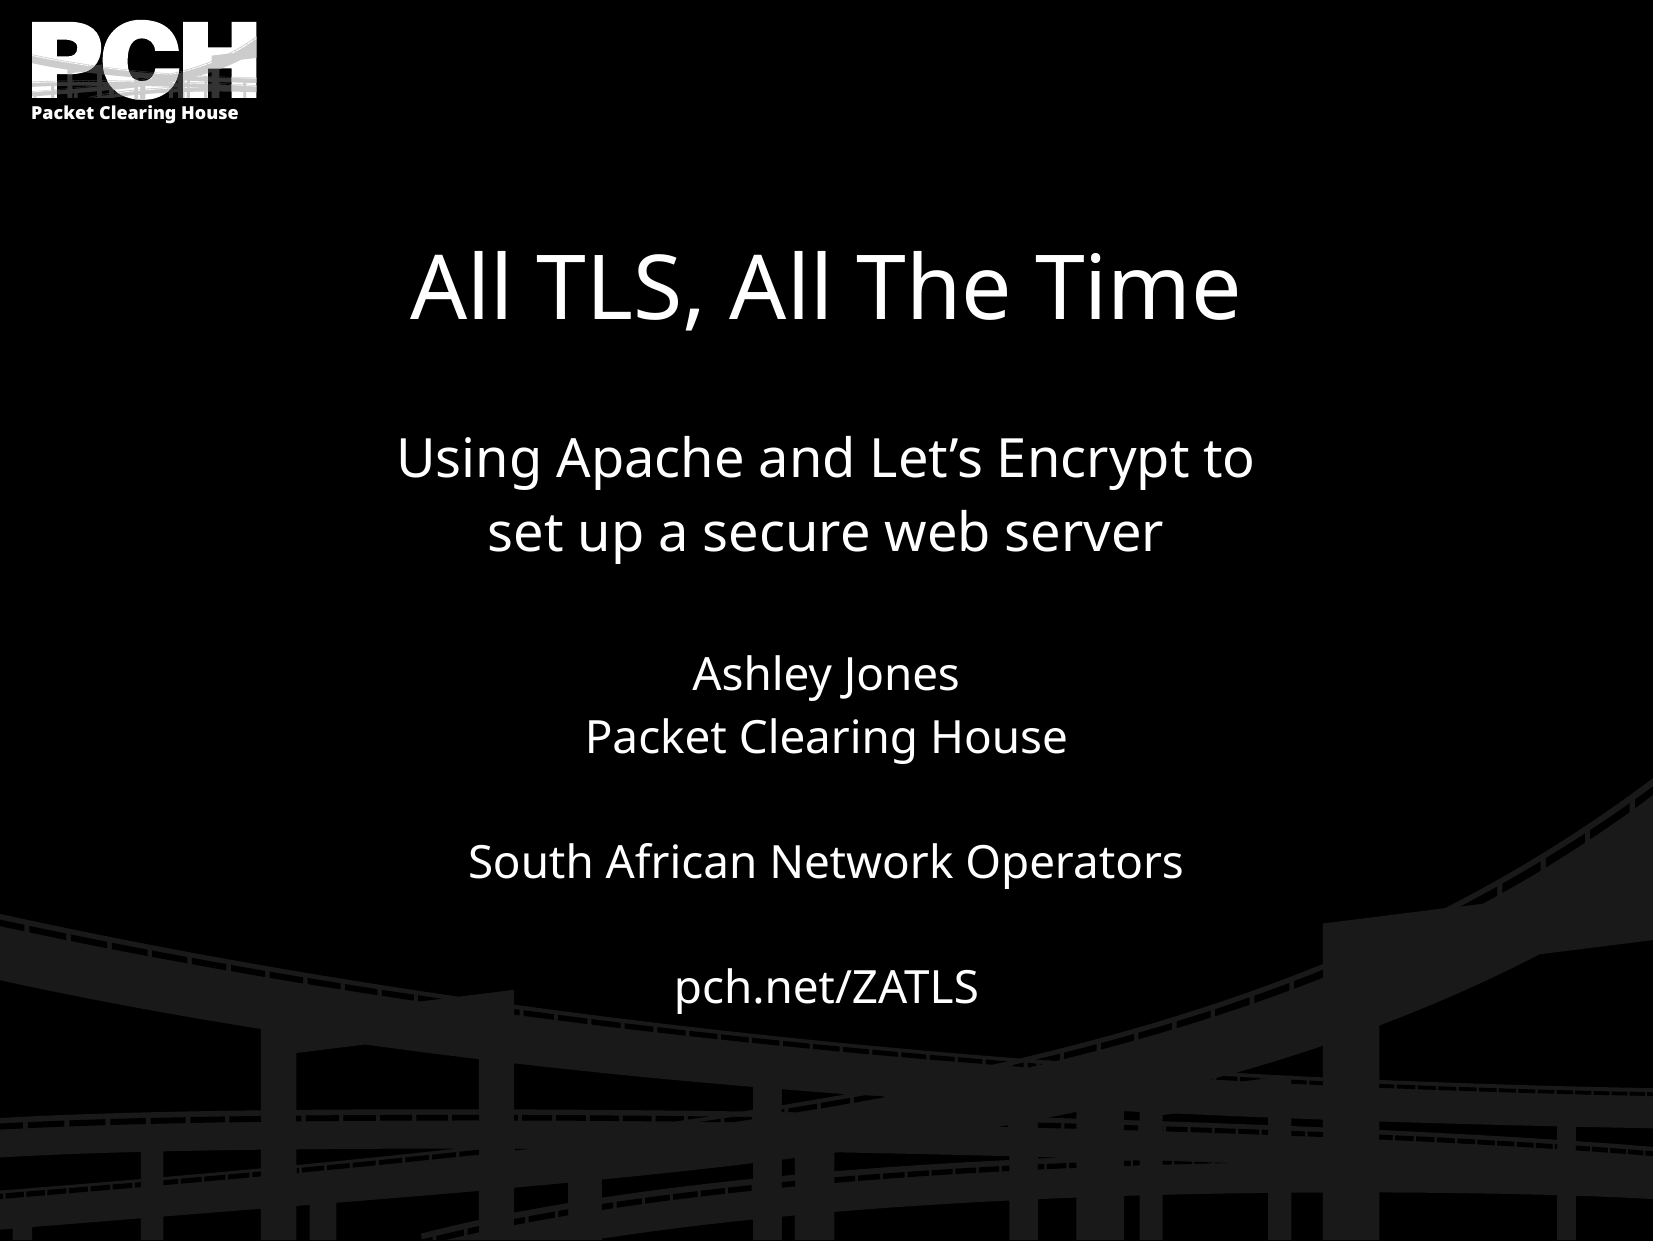

# All TLS, All The Time Using Apache and Let’s Encrypt to set up a secure web server Ashley Jones Packet Clearing House South African Network Operators pch.net/ZATLS